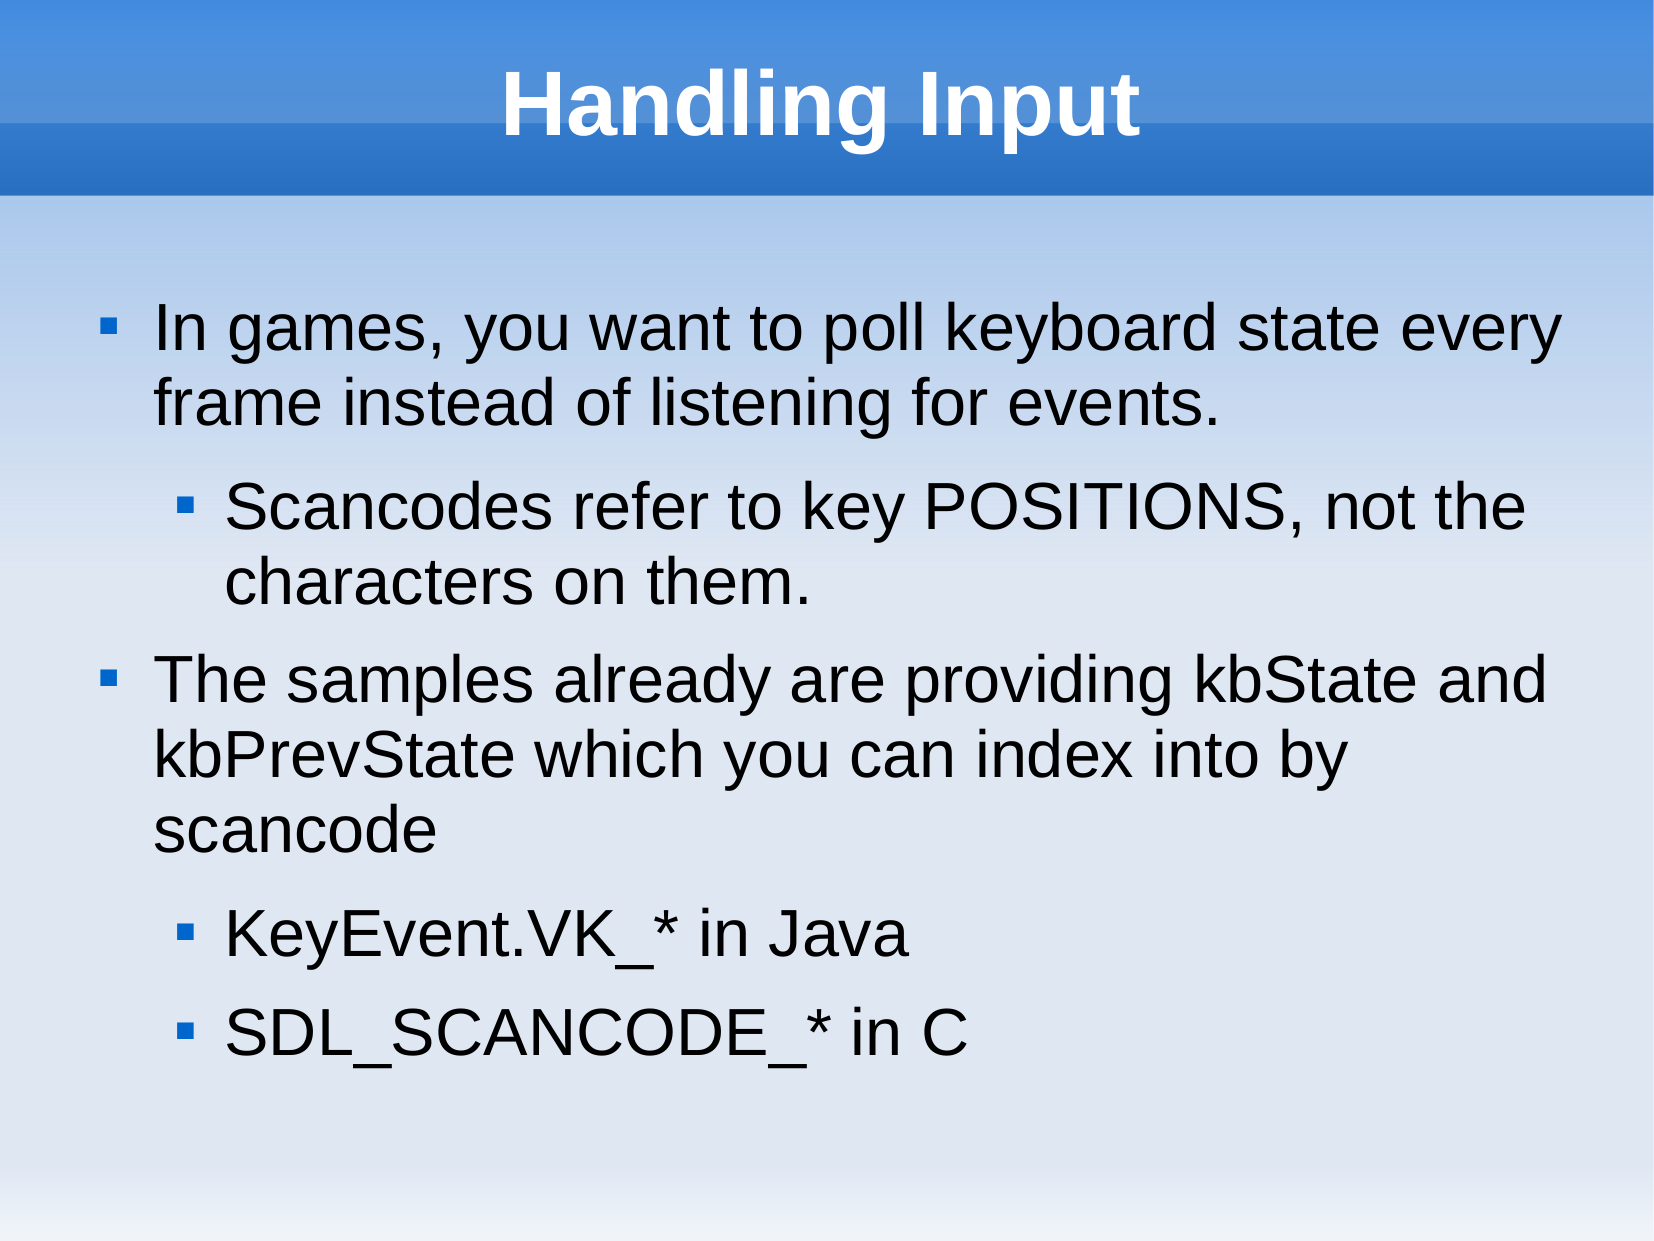

# Handling Input
In games, you want to poll keyboard state every frame instead of listening for events.
Scancodes refer to key POSITIONS, not the characters on them.
The samples already are providing kbState and kbPrevState which you can index into by scancode
KeyEvent.VK_* in Java
SDL_SCANCODE_* in C